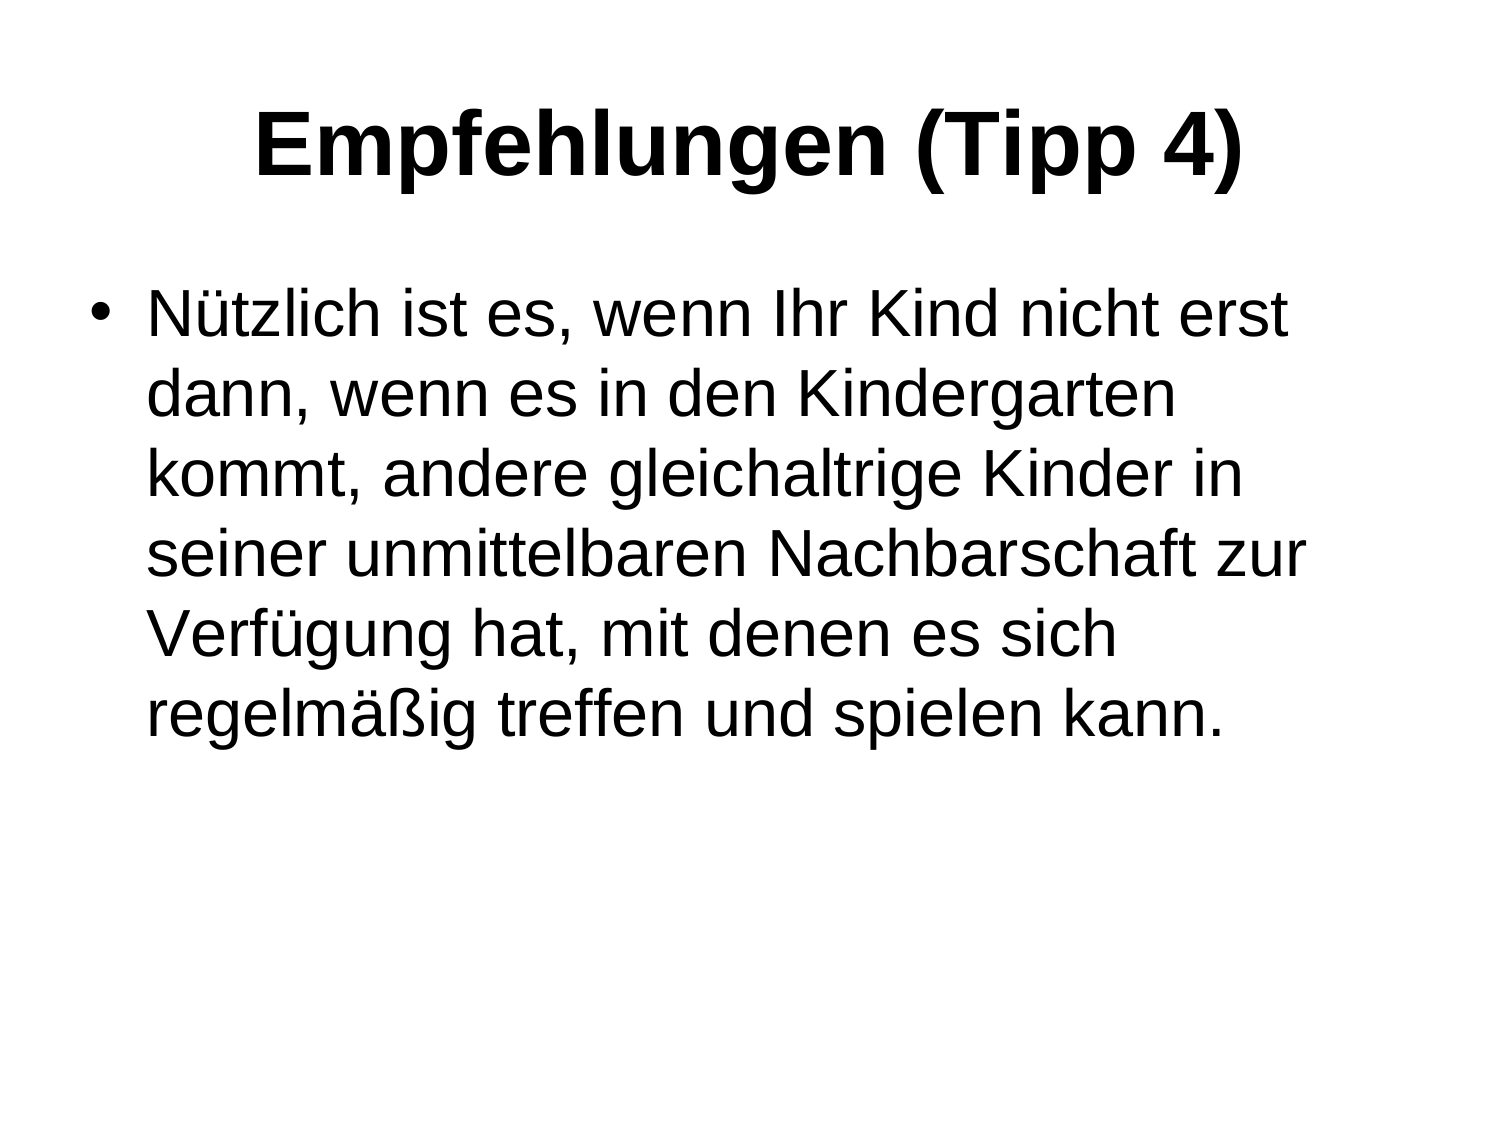

# Empfehlungen (Tipp 4)
Nützlich ist es, wenn Ihr Kind nicht erst dann, wenn es in den Kindergarten kommt, andere gleichaltrige Kinder in seiner unmittelbaren Nachbarschaft zur Verfügung hat, mit denen es sich regelmäßig treffen und spielen kann.